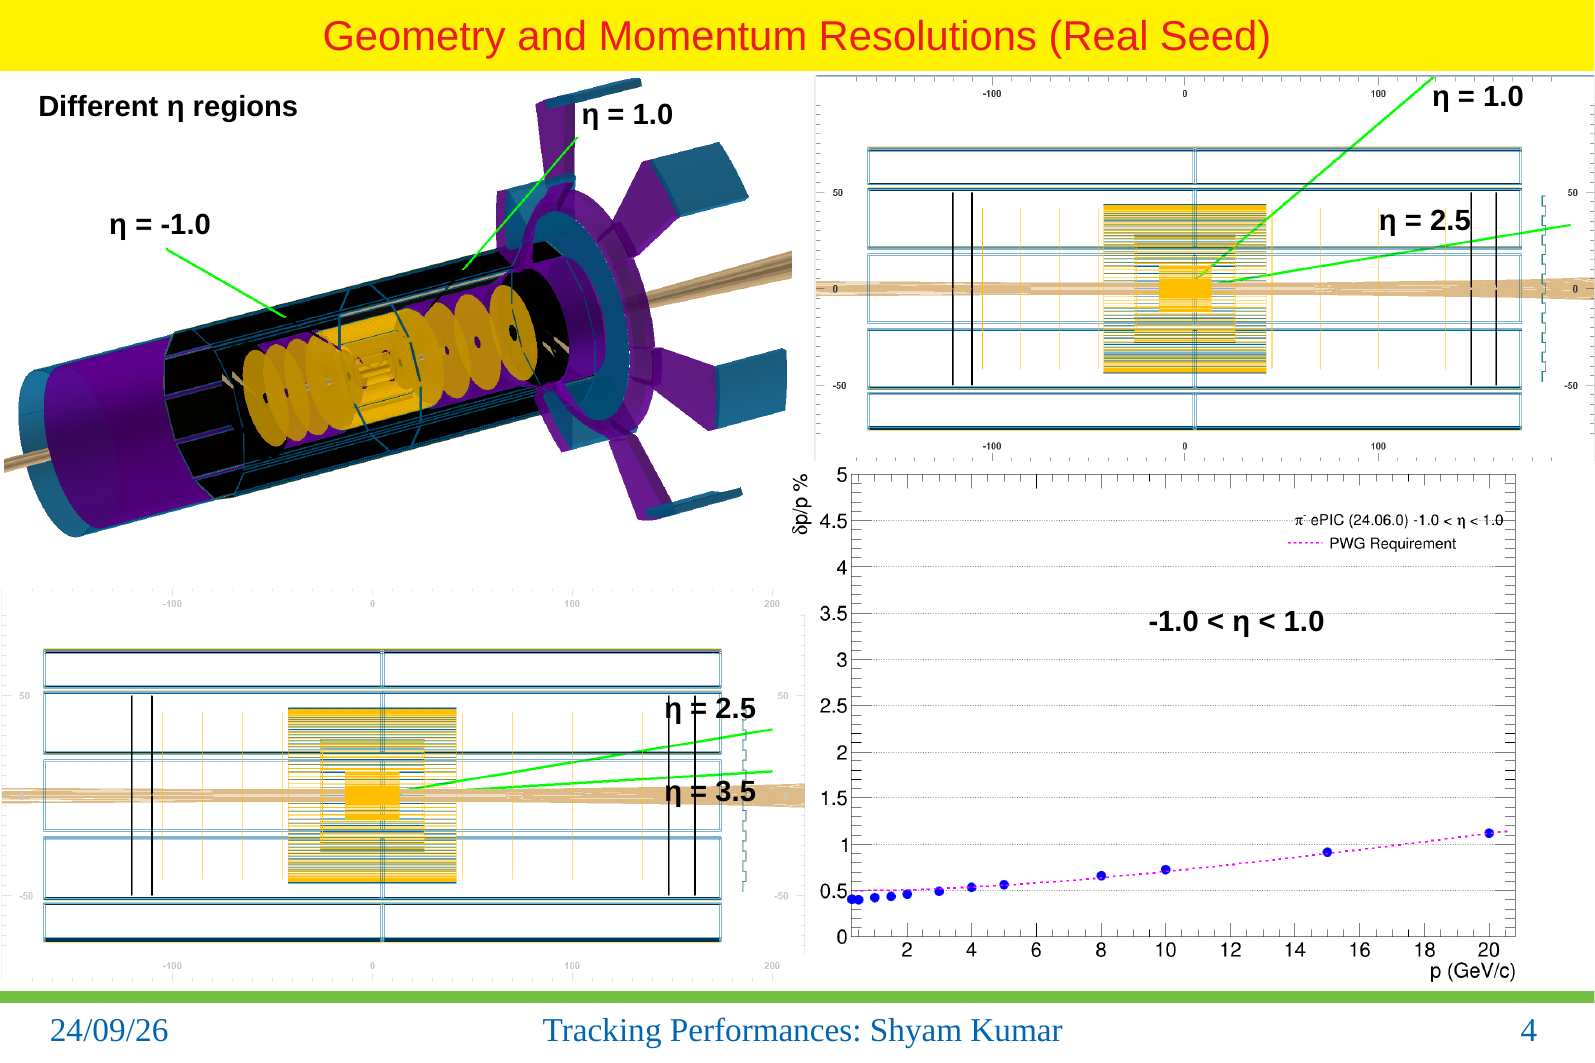

# Geometry and Momentum Resolutions (Real Seed)
η = 1.0
Different η regions
η = 1.0
η = 2.5
η = -1.0
-1.0 < η < 1.0
η = 2.5
η = 3.5
Tracking Performances: Shyam Kumar
4